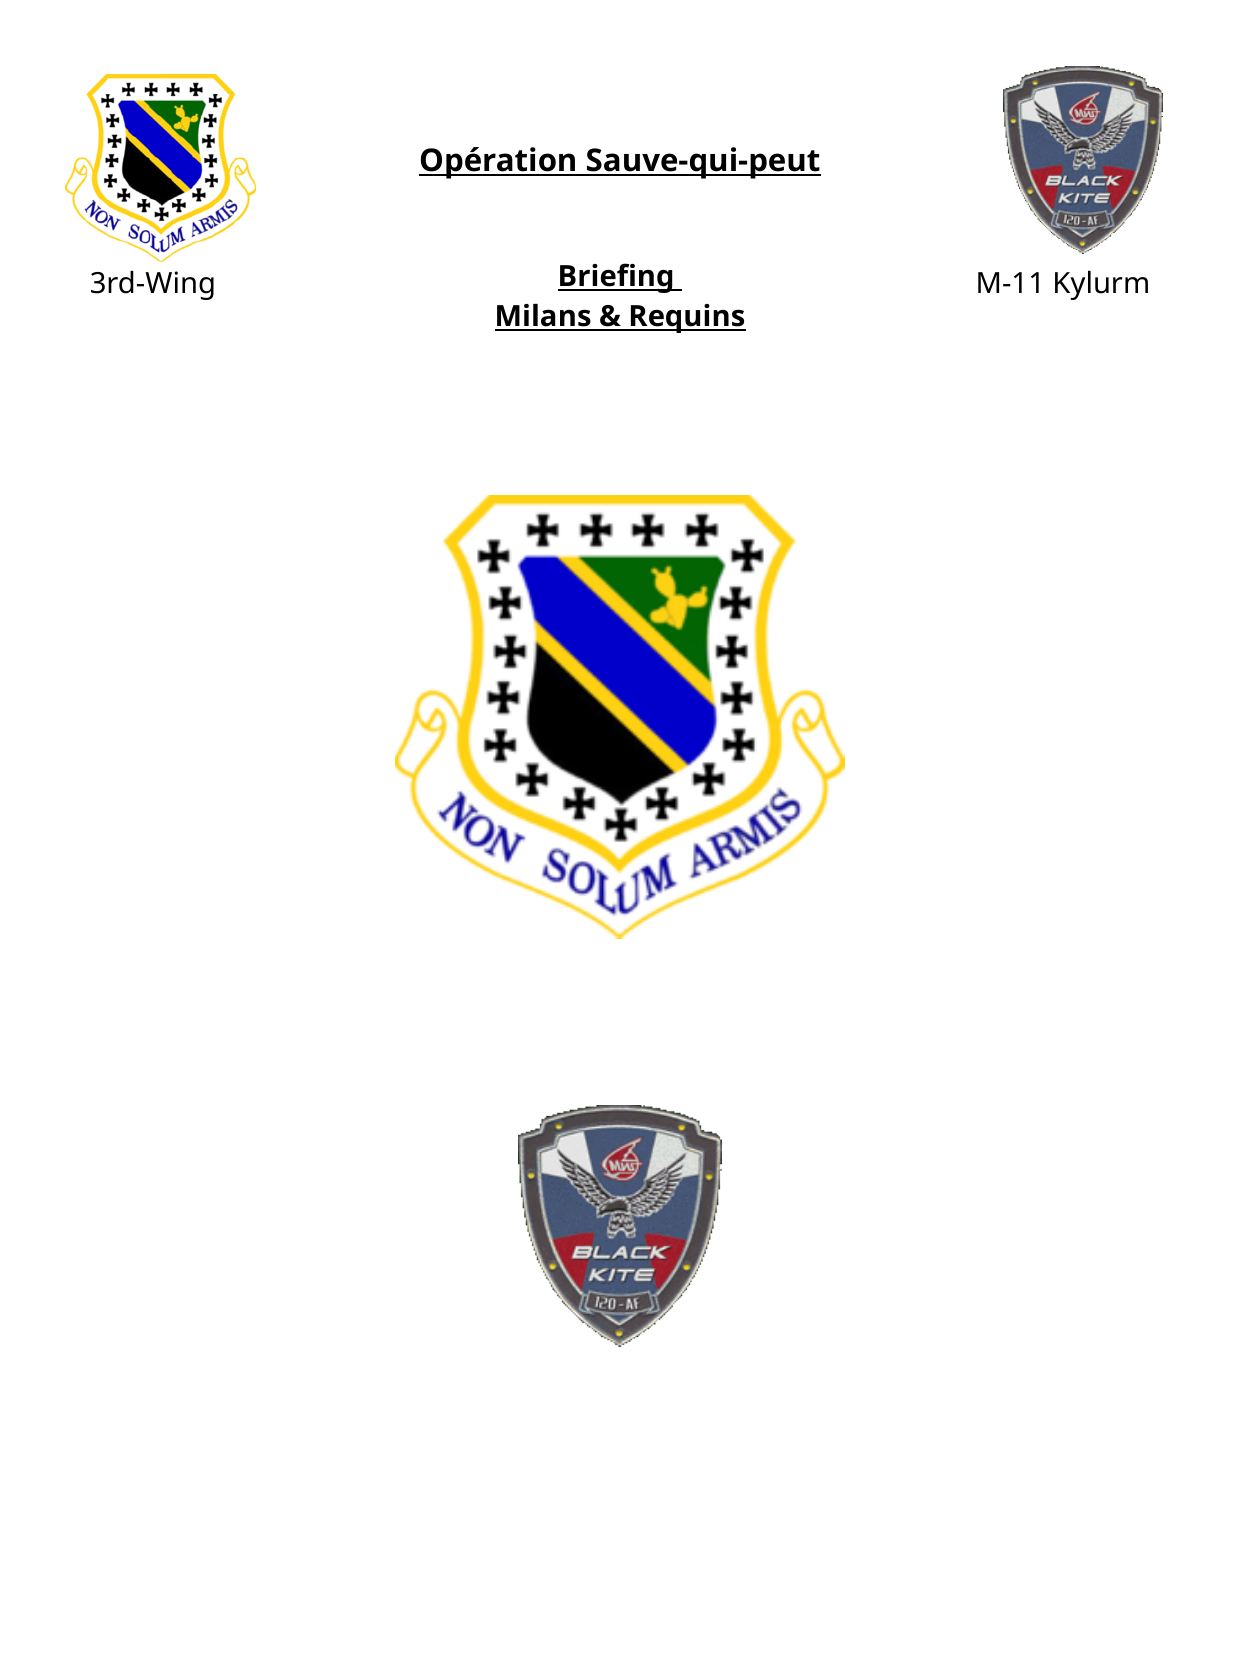

# Opération Sauve-qui-peut 3rd-Wing											M-11 Kylurm
Briefing
Milans & Requins